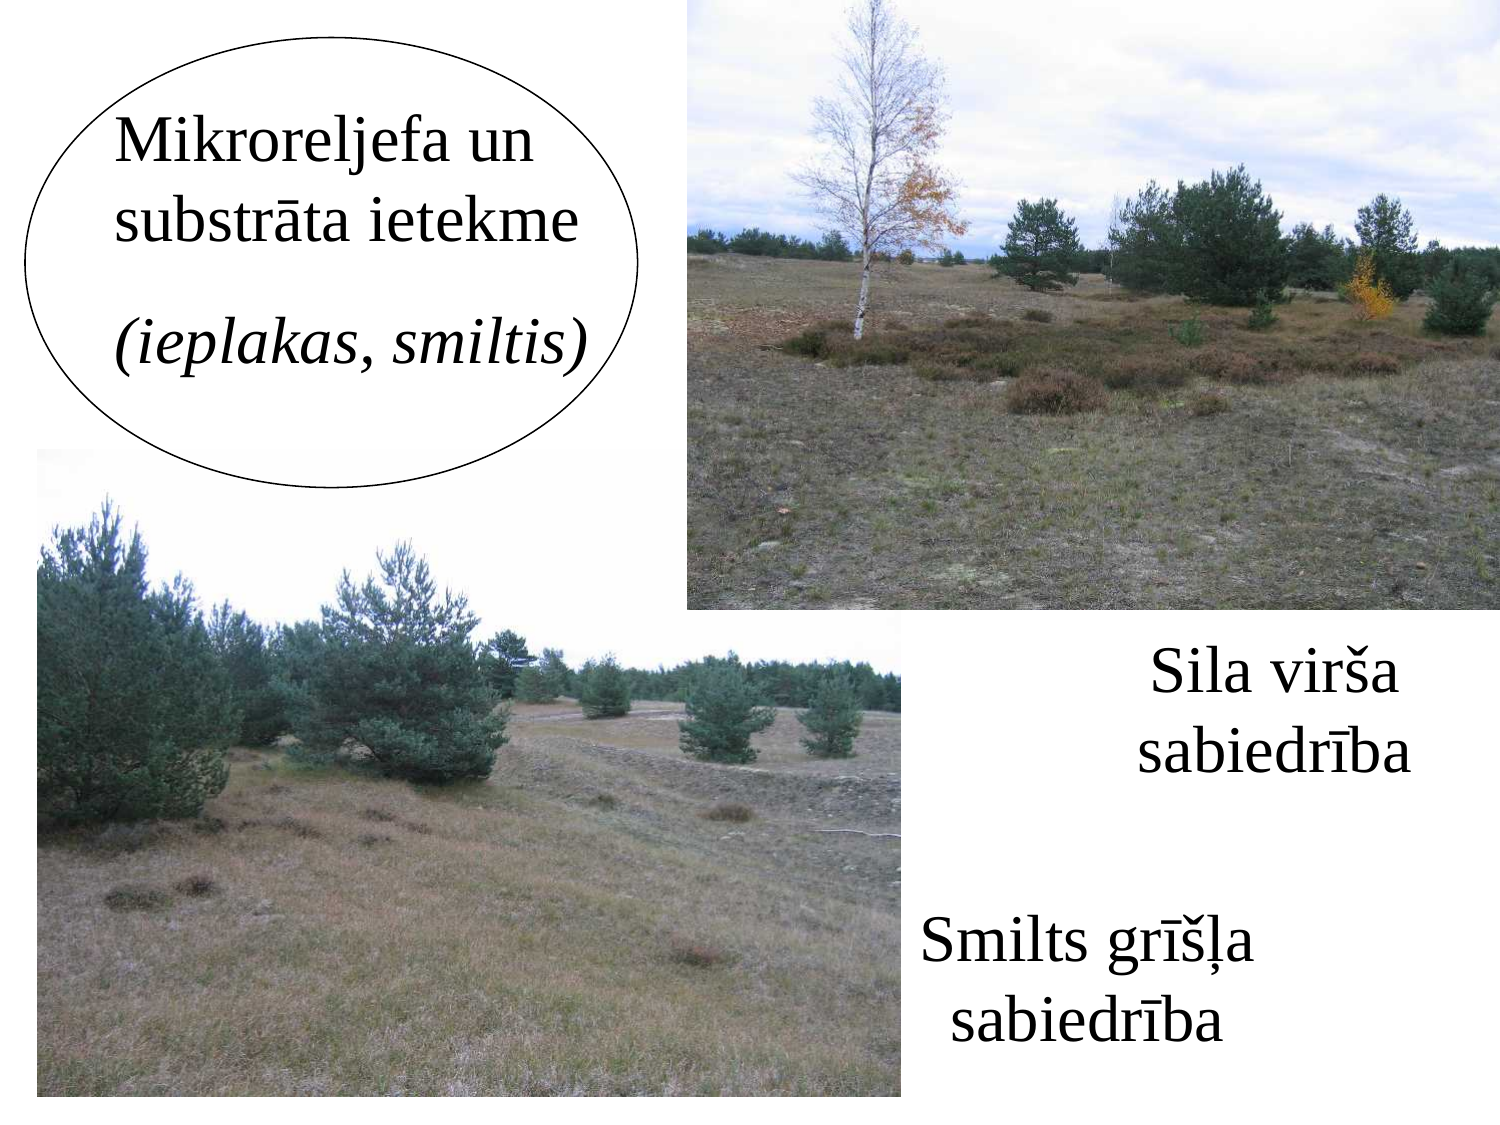

Mikroreljefa un substrāta ietekme
(ieplakas, smiltis)
Sila virša sabiedrība
# Smilts grīšļa sabiedrība